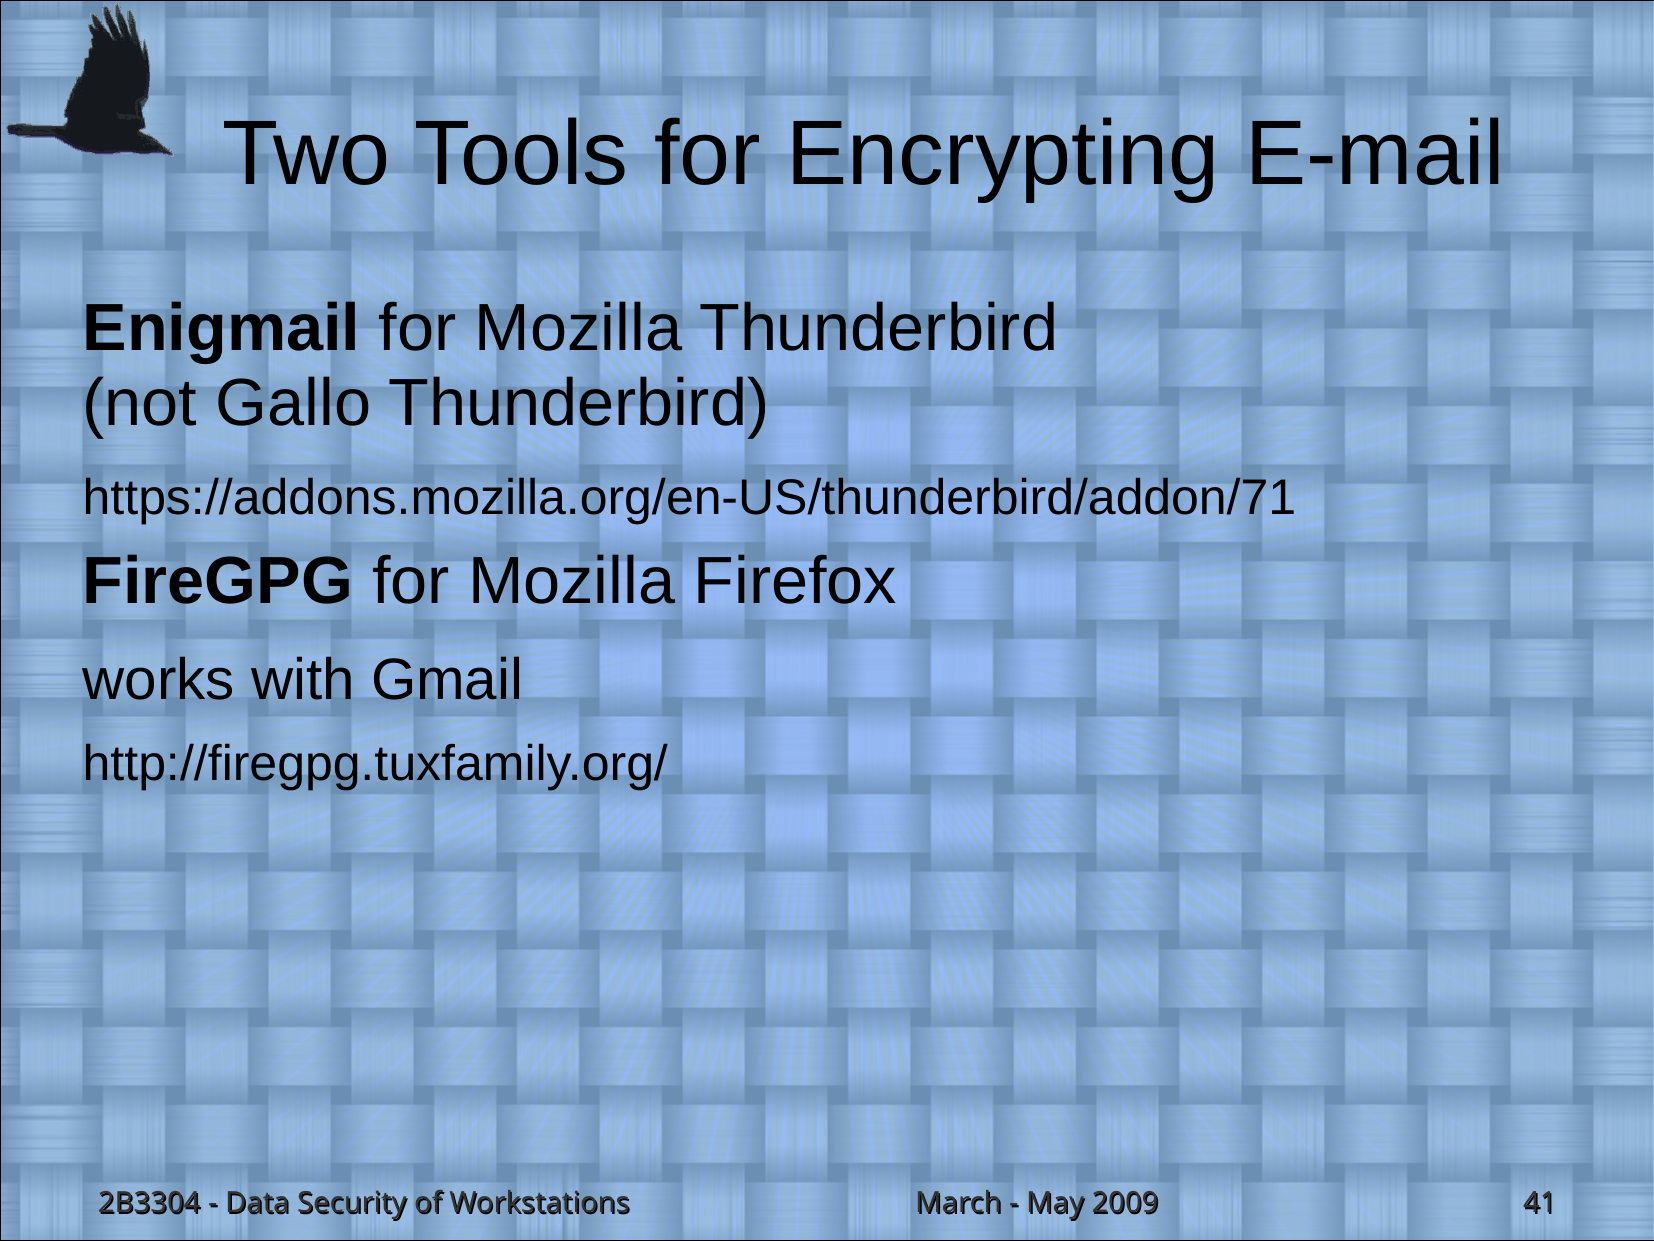

# Two Tools for Encrypting E-mail
Enigmail for Mozilla Thunderbird
(not Gallo Thunderbird)
https://addons.mozilla.org/en-US/thunderbird/addon/71
FireGPG for Mozilla Firefox
works with Gmail
http://firegpg.tuxfamily.org/